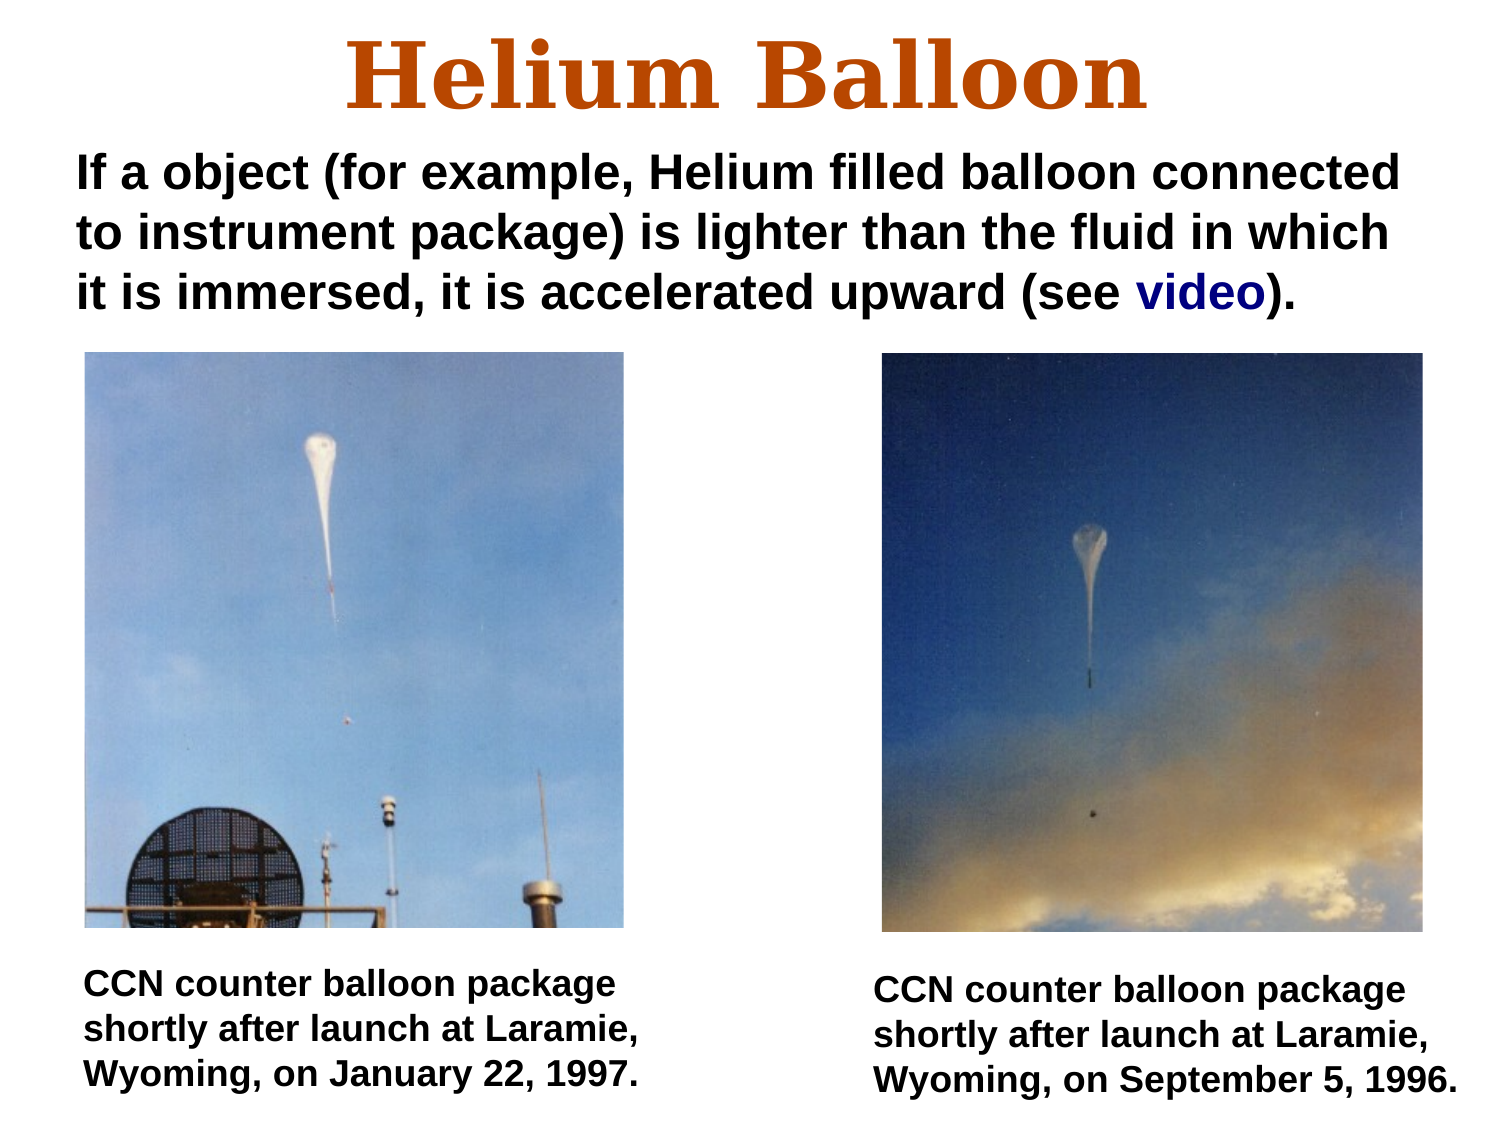

Helium Balloon
If a object (for example, Helium filled balloon connected to instrument package) is lighter than the fluid in which it is immersed, it is accelerated upward (see video).
CCN counter balloon package shortly after launch at Laramie, Wyoming, on January 22, 1997.
CCN counter balloon package shortly after launch at Laramie, Wyoming, on September 5, 1996.